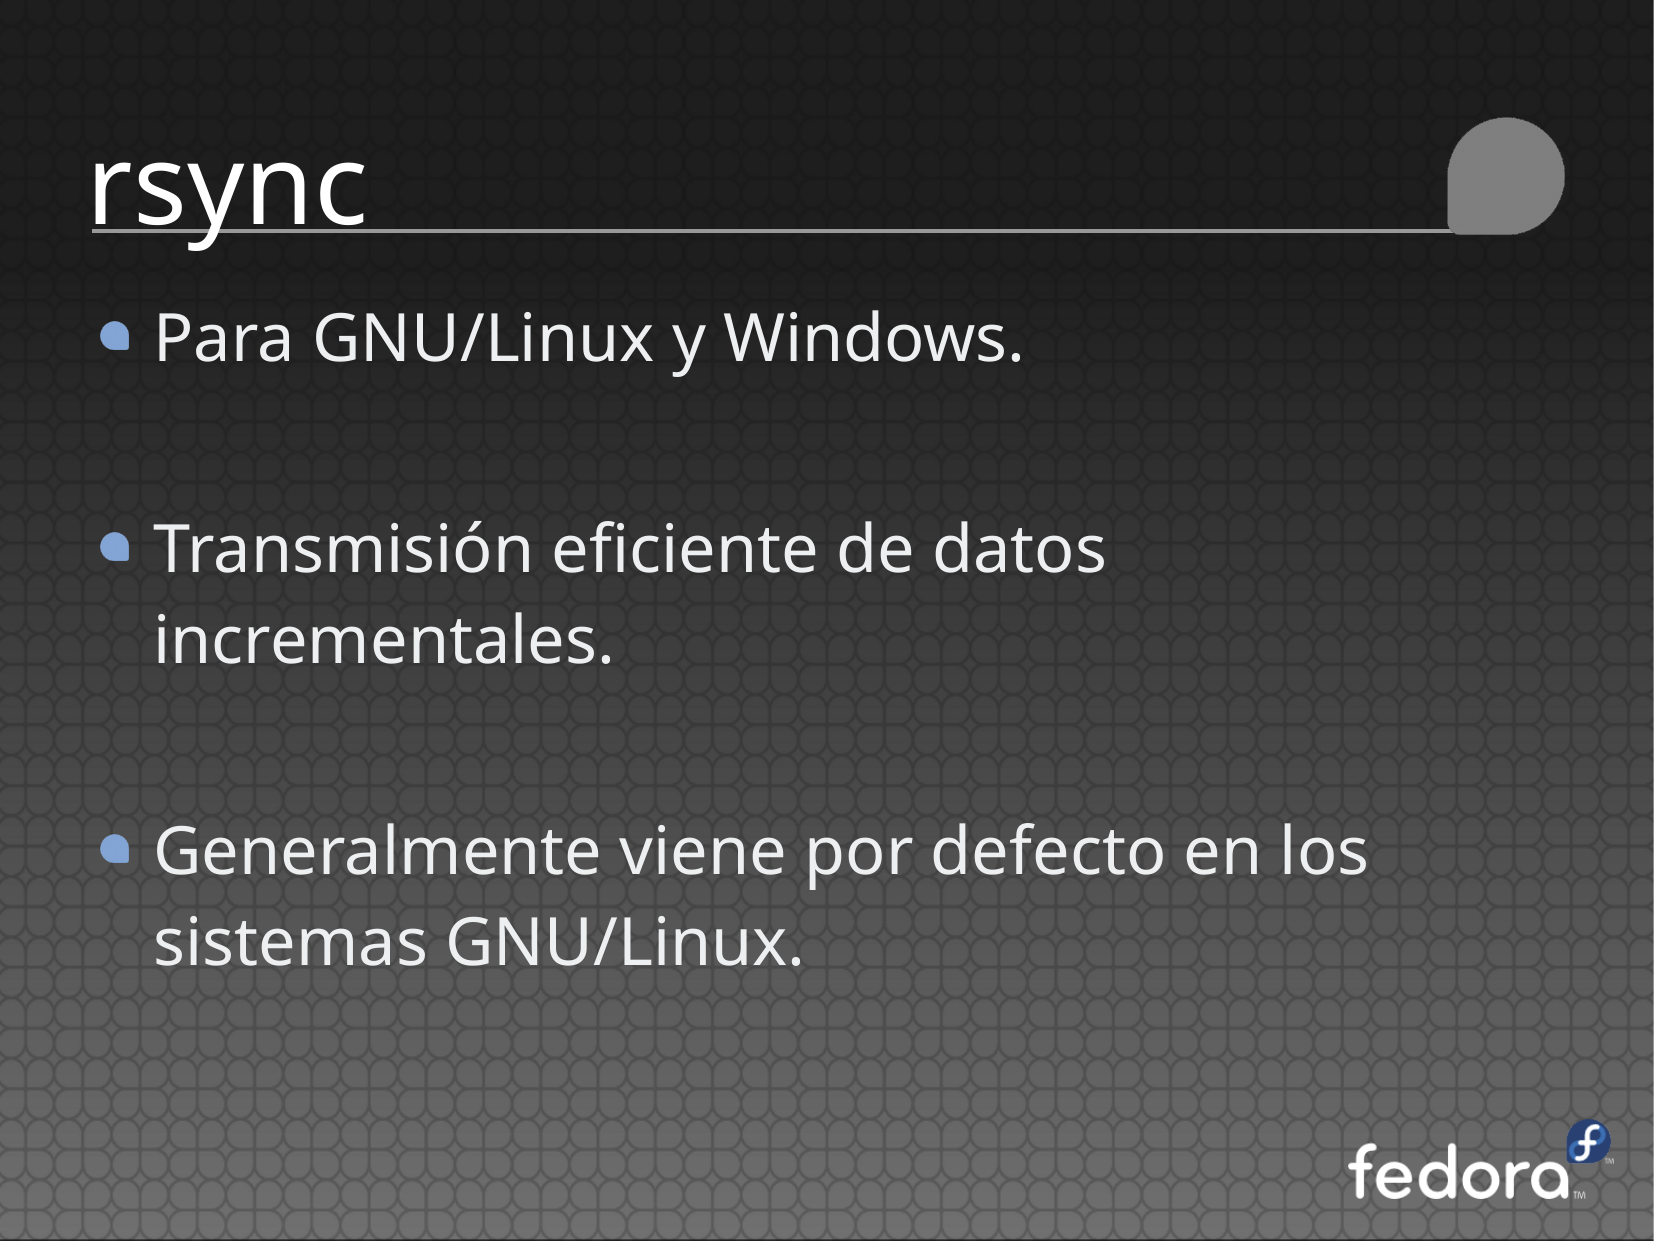

# rsync
Para GNU/Linux y Windows.
Transmisión eficiente de datos incrementales.
Generalmente viene por defecto en los sistemas GNU/Linux.